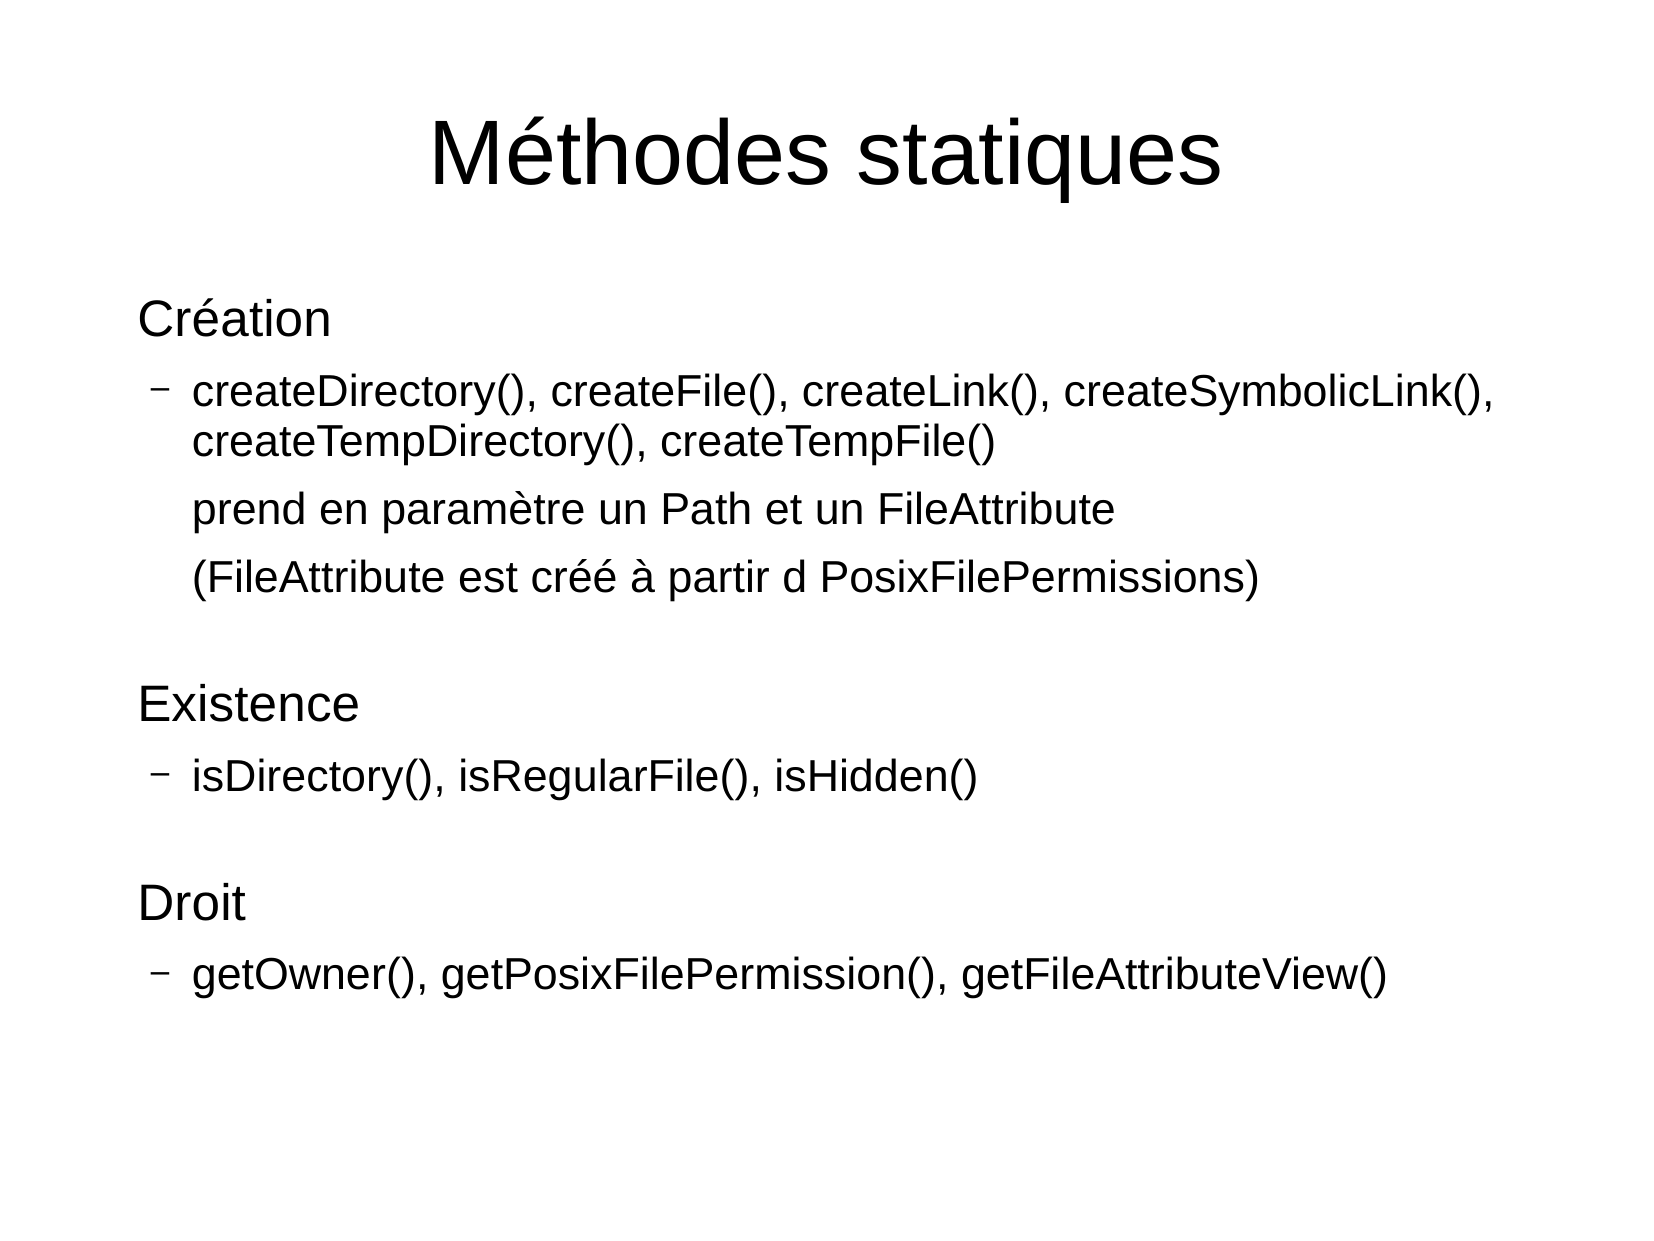

# Méthodes statiques
Création
createDirectory(), createFile(), createLink(), createSymbolicLink(), createTempDirectory(), createTempFile()
prend en paramètre un Path et un FileAttribute
(FileAttribute est créé à partir d PosixFilePermissions)
Existence
isDirectory(), isRegularFile(), isHidden()
Droit
getOwner(), getPosixFilePermission(), getFileAttributeView()